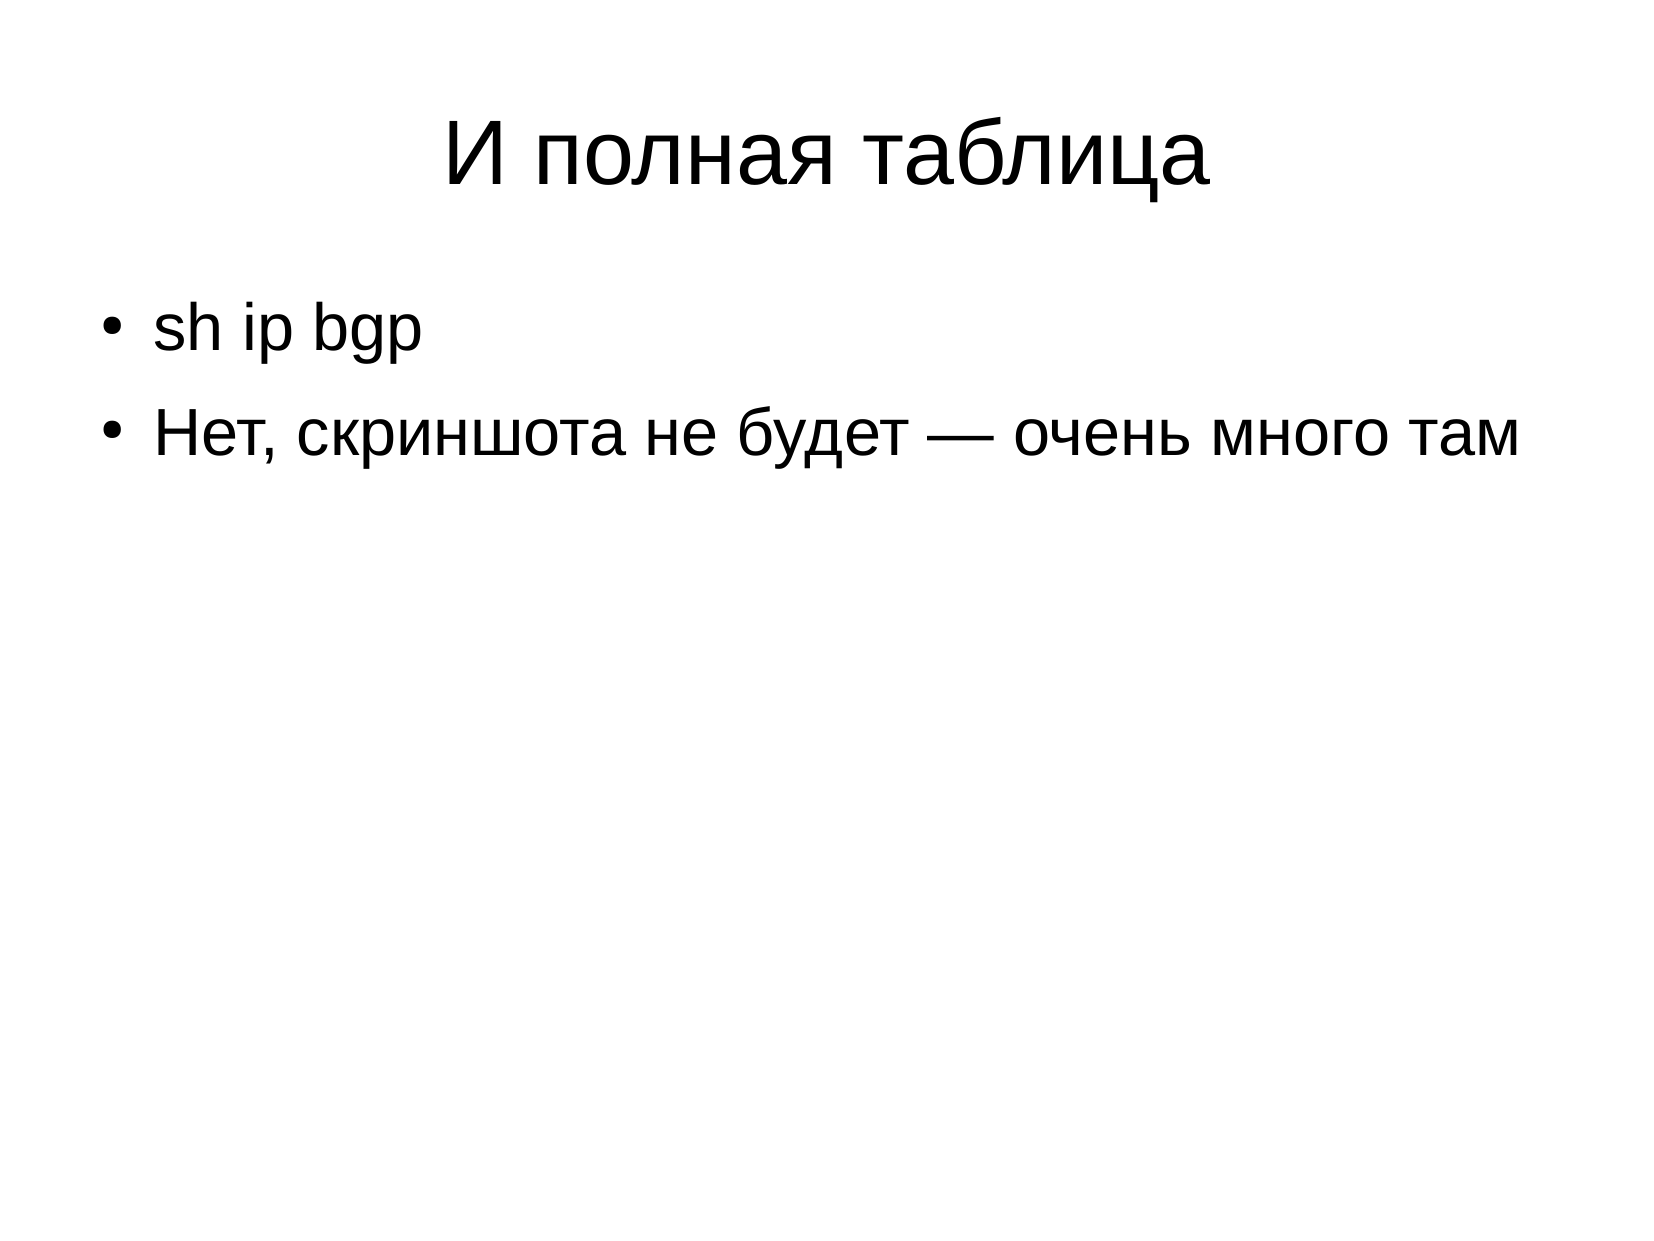

# И полная таблица
sh ip bgp
Нет, скриншота не будет — очень много там